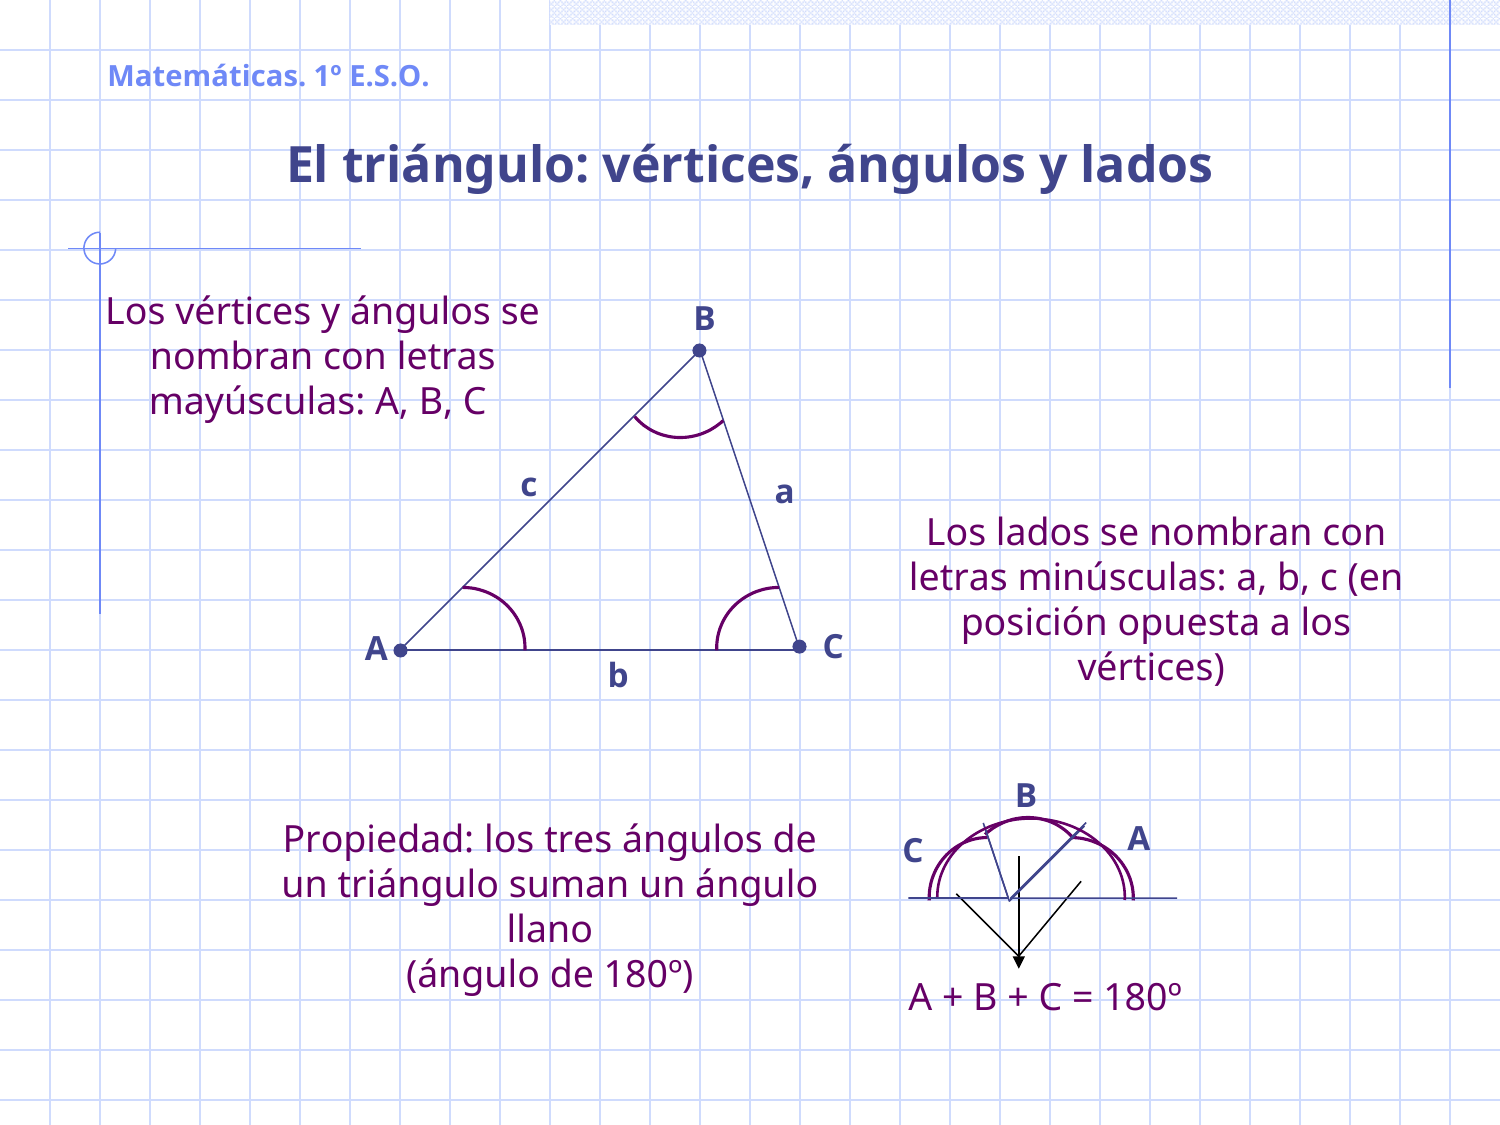

El triángulo: vértices, ángulos y lados
Los vértices y ángulos se nombran con letras mayúsculas: A, B, C
B
c
a
Los lados se nombran con letras minúsculas: a, b, c (en posición opuesta a los vértices)
C
A
b
B
Propiedad: los tres ángulos de un triángulo suman un ángulo llano
(ángulo de 180º)
A
C
A + B + C = 180º